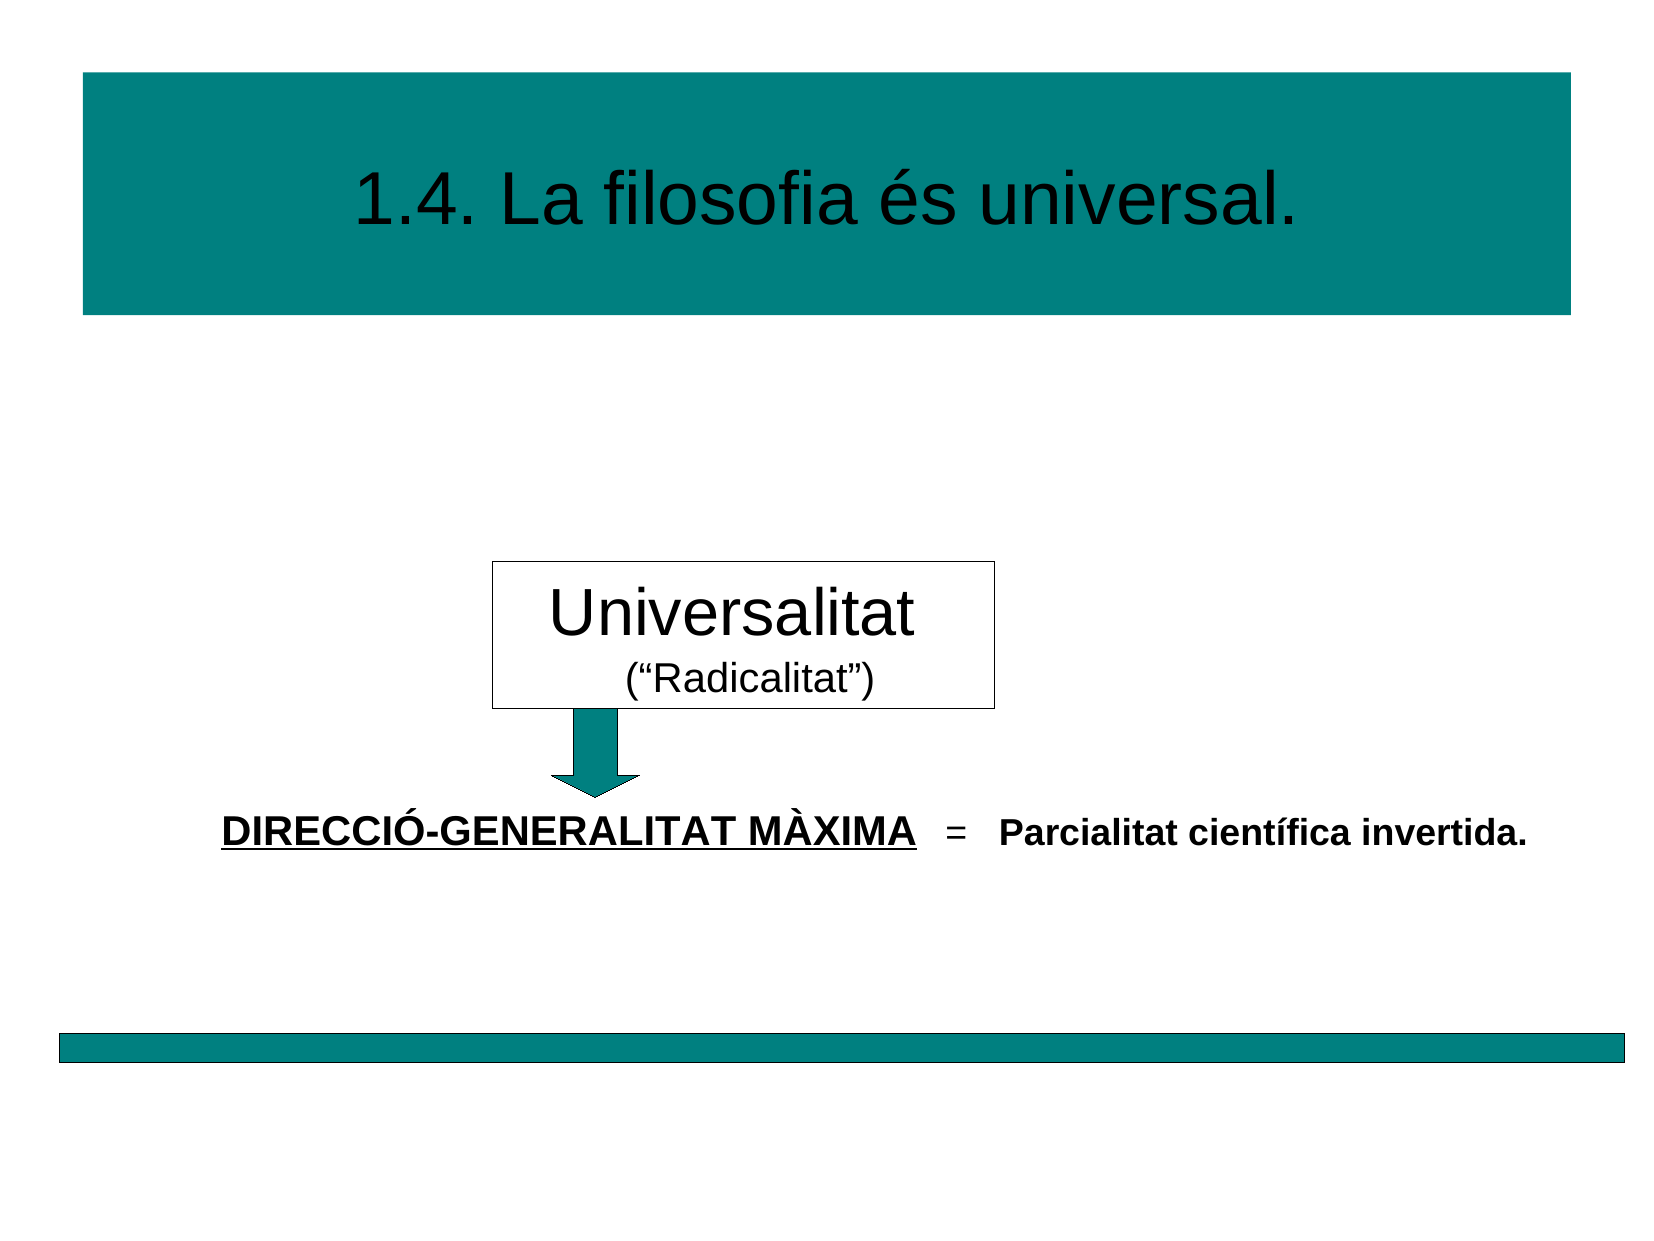

1.4. La filosofia és universal.
# Universalitat
(“Radicalitat”)
DIRECCIÓ-GENERALITAT MÀXIMA = Parcialitat científica invertida.